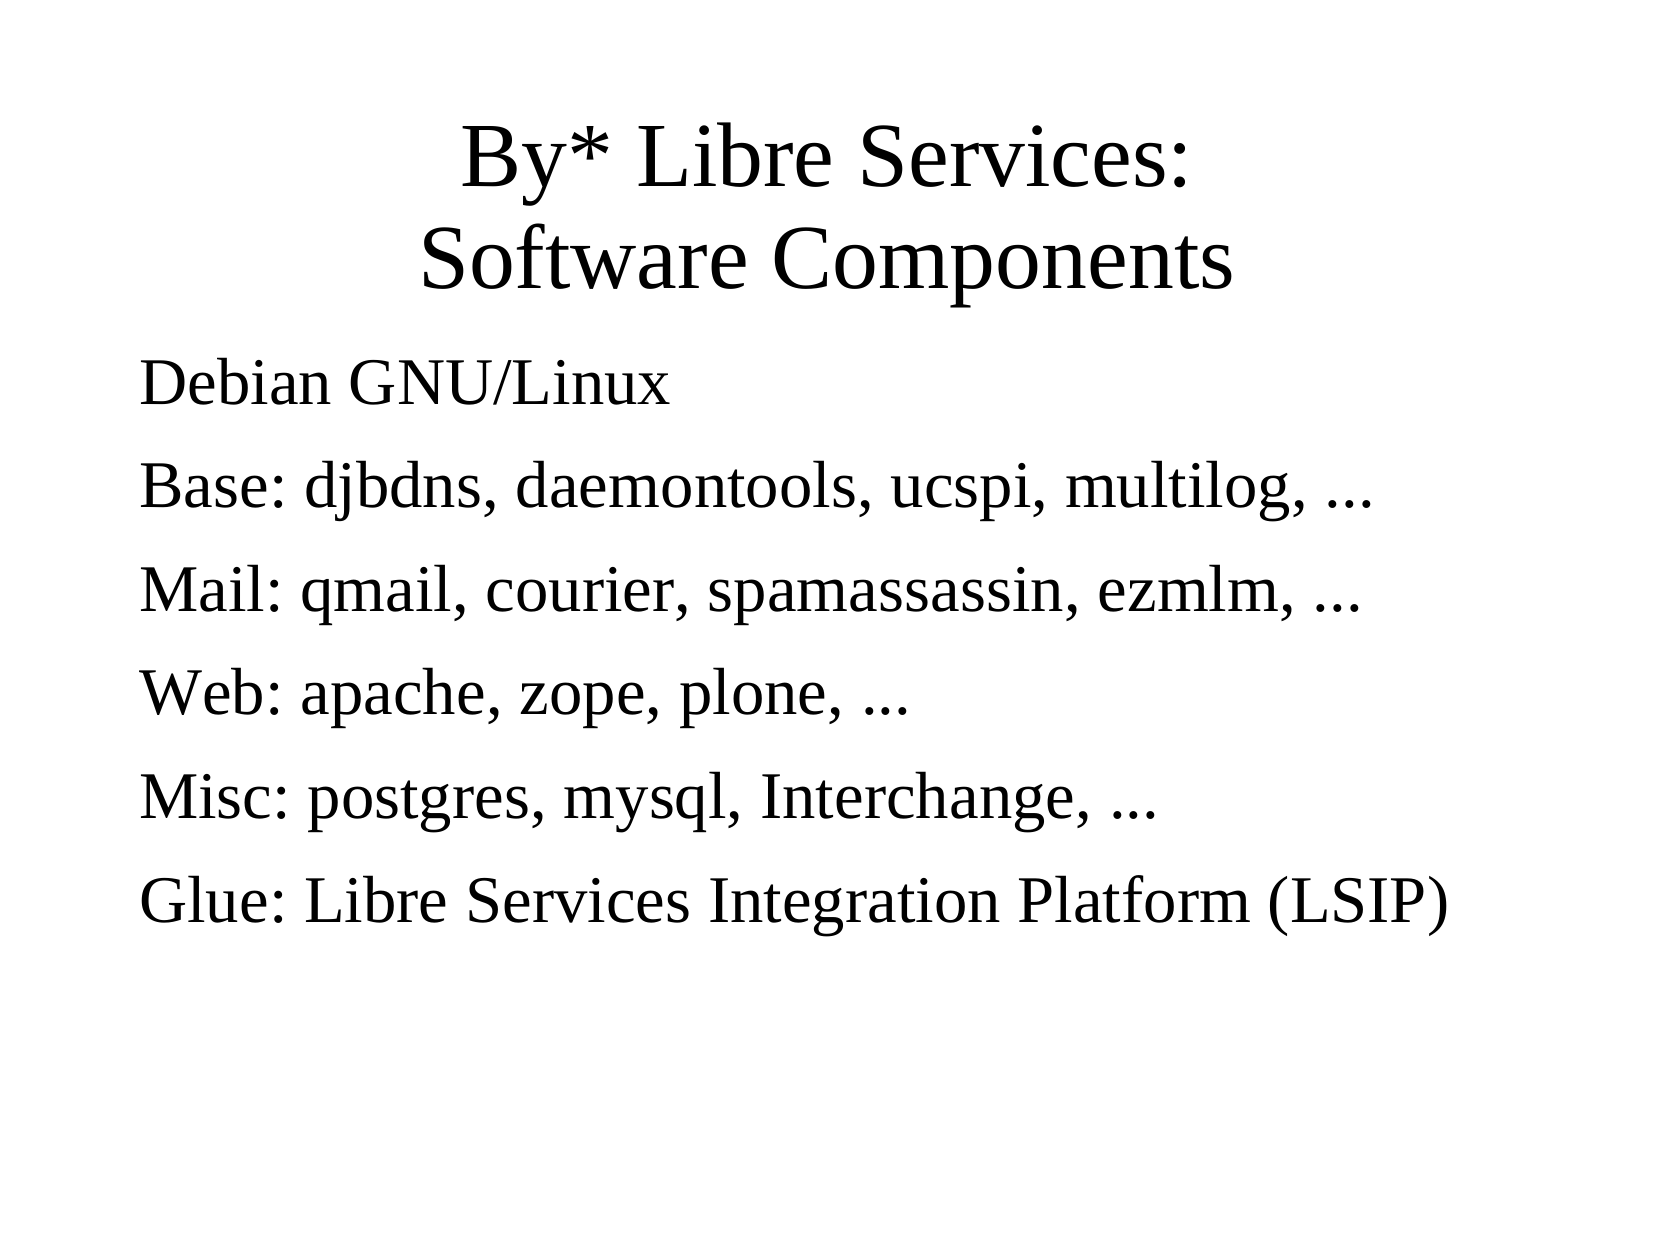

# By* Libre Services: Software Components
Debian GNU/Linux
Base: djbdns, daemontools, ucspi, multilog, ...
Mail: qmail, courier, spamassassin, ezmlm, ...
Web: apache, zope, plone, ...
Misc: postgres, mysql, Interchange, ...
Glue: Libre Services Integration Platform (LSIP)